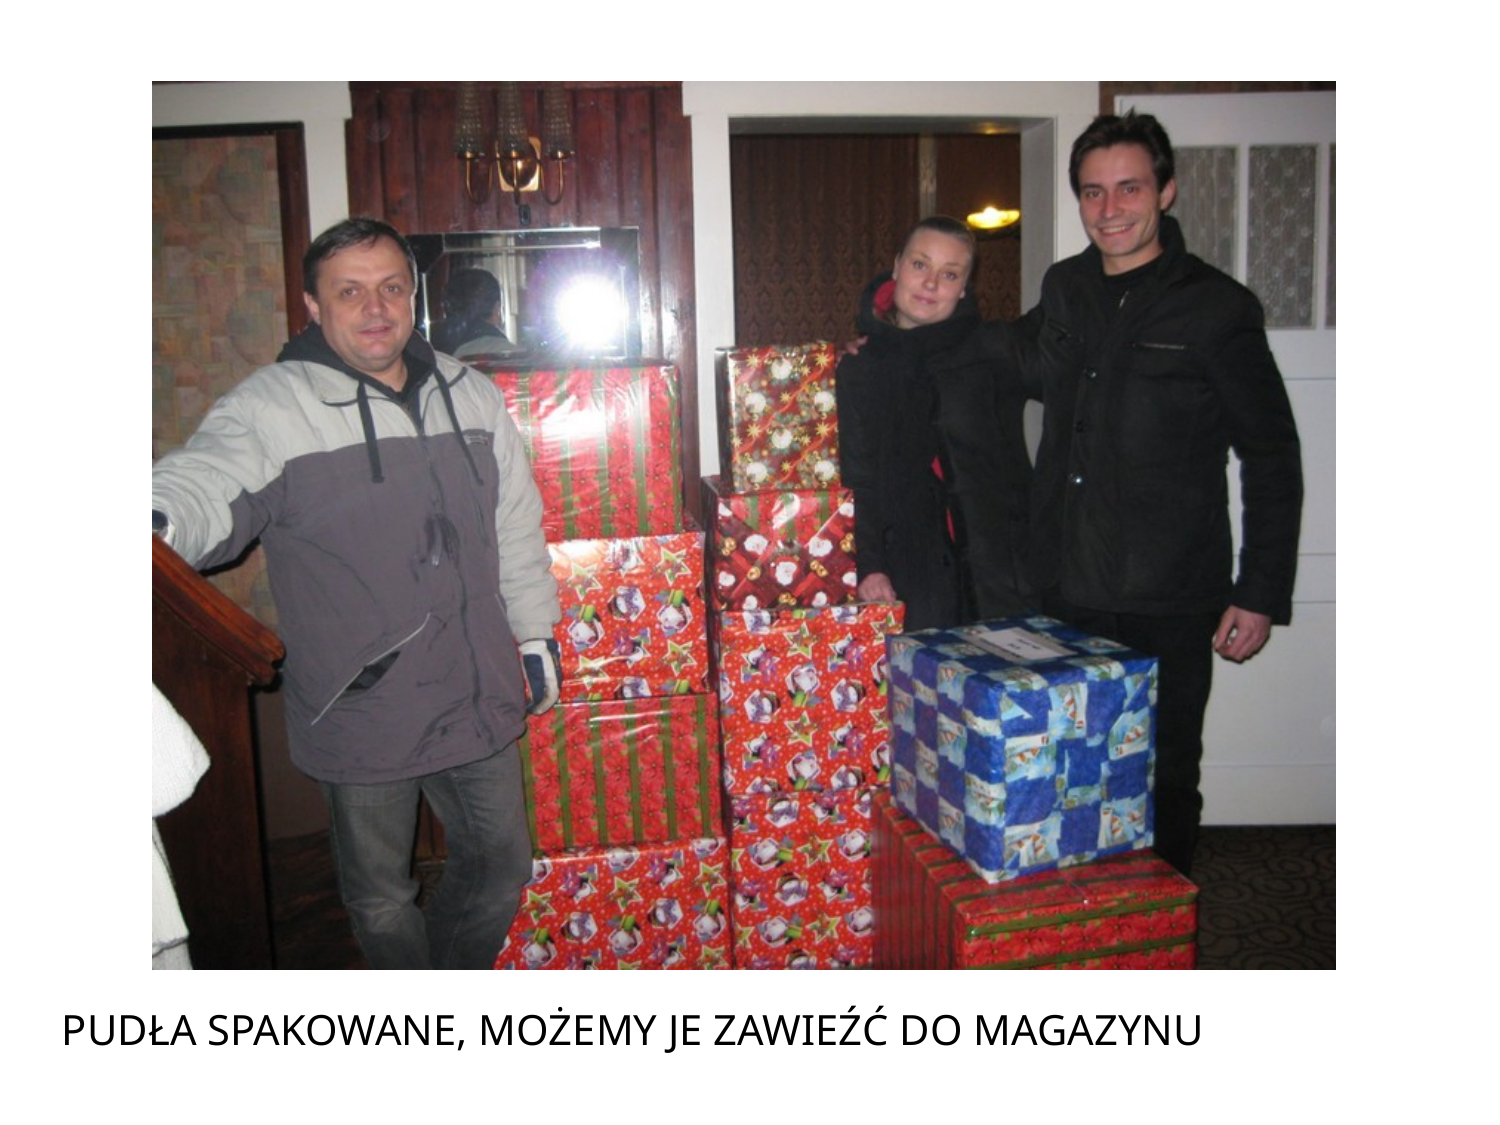

PUDŁA SPAKOWANE, MOŻEMY JE ZAWIEŹĆ DO MAGAZYNU